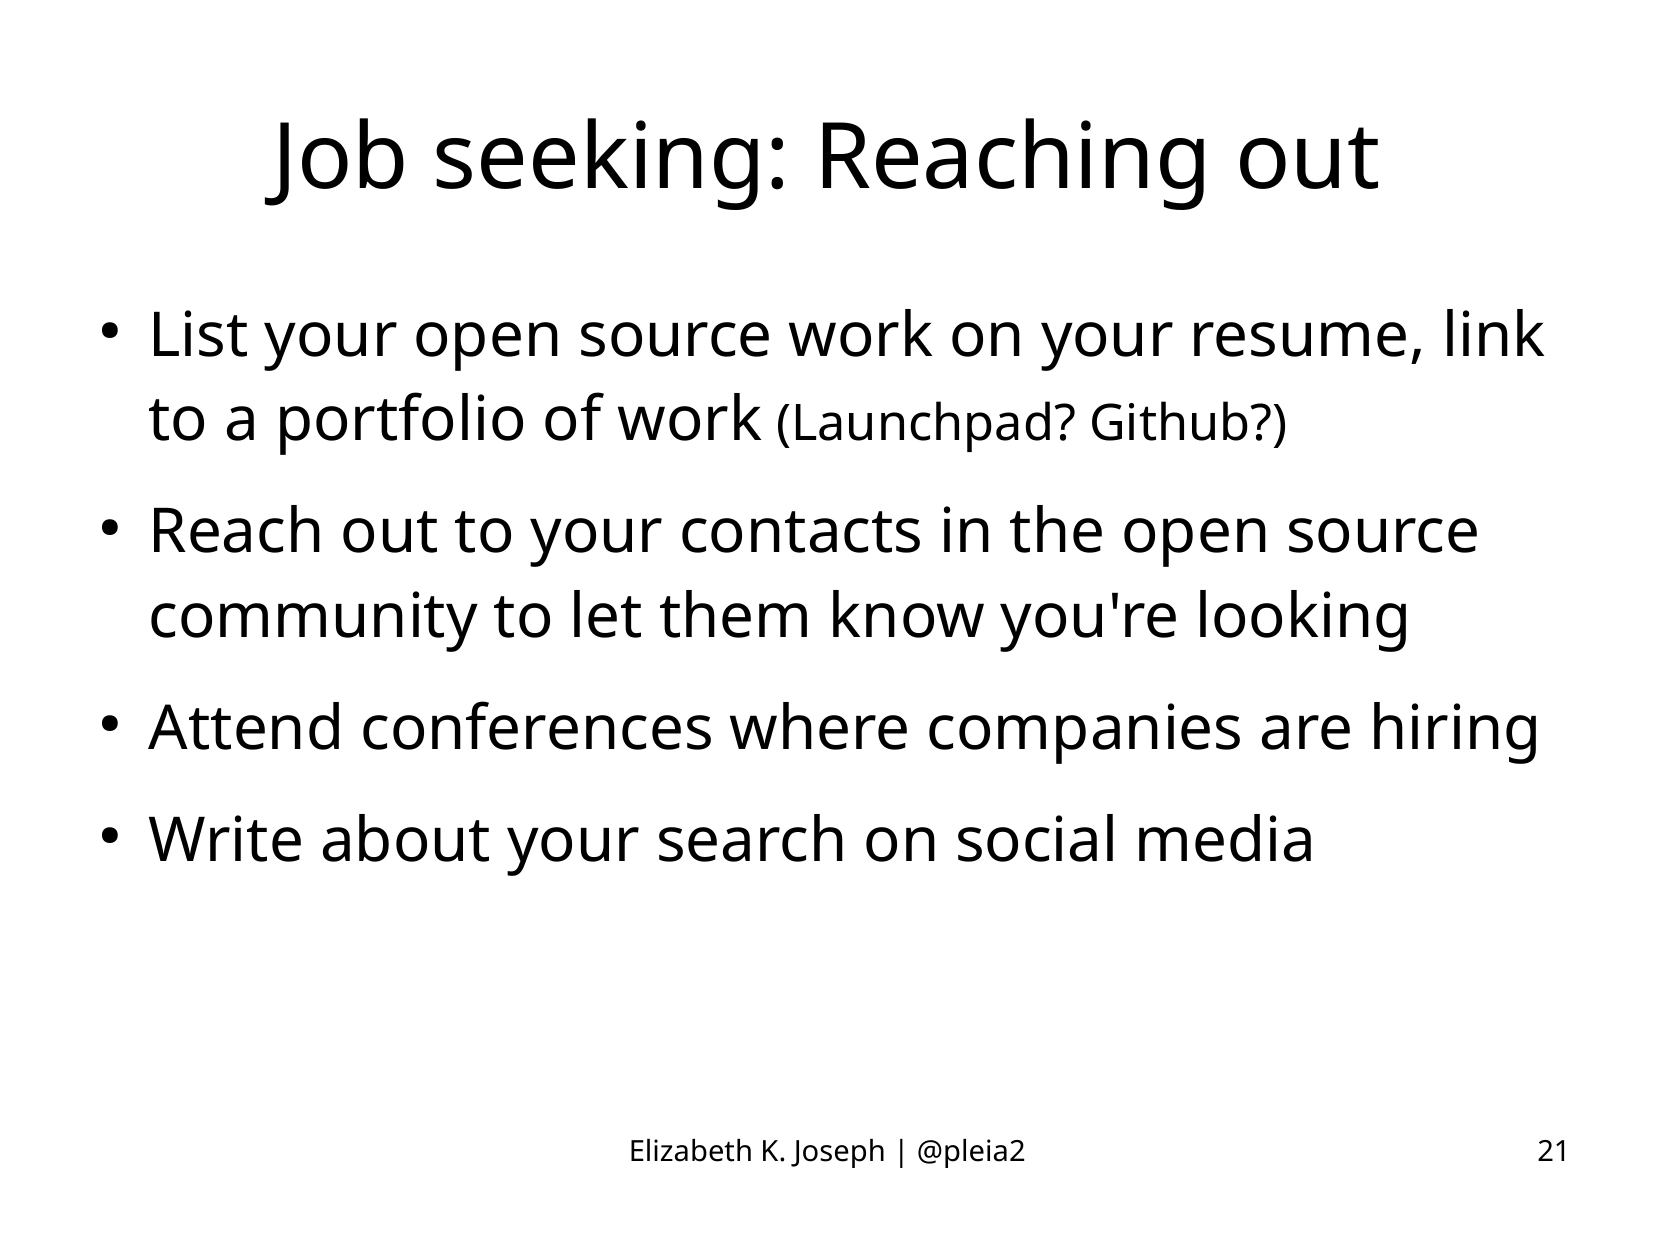

# Job seeking: Reaching out
List your open source work on your resume, link to a portfolio of work (Launchpad? Github?)
Reach out to your contacts in the open source community to let them know you're looking
Attend conferences where companies are hiring
Write about your search on social media
Elizabeth K. Joseph | @pleia2
21